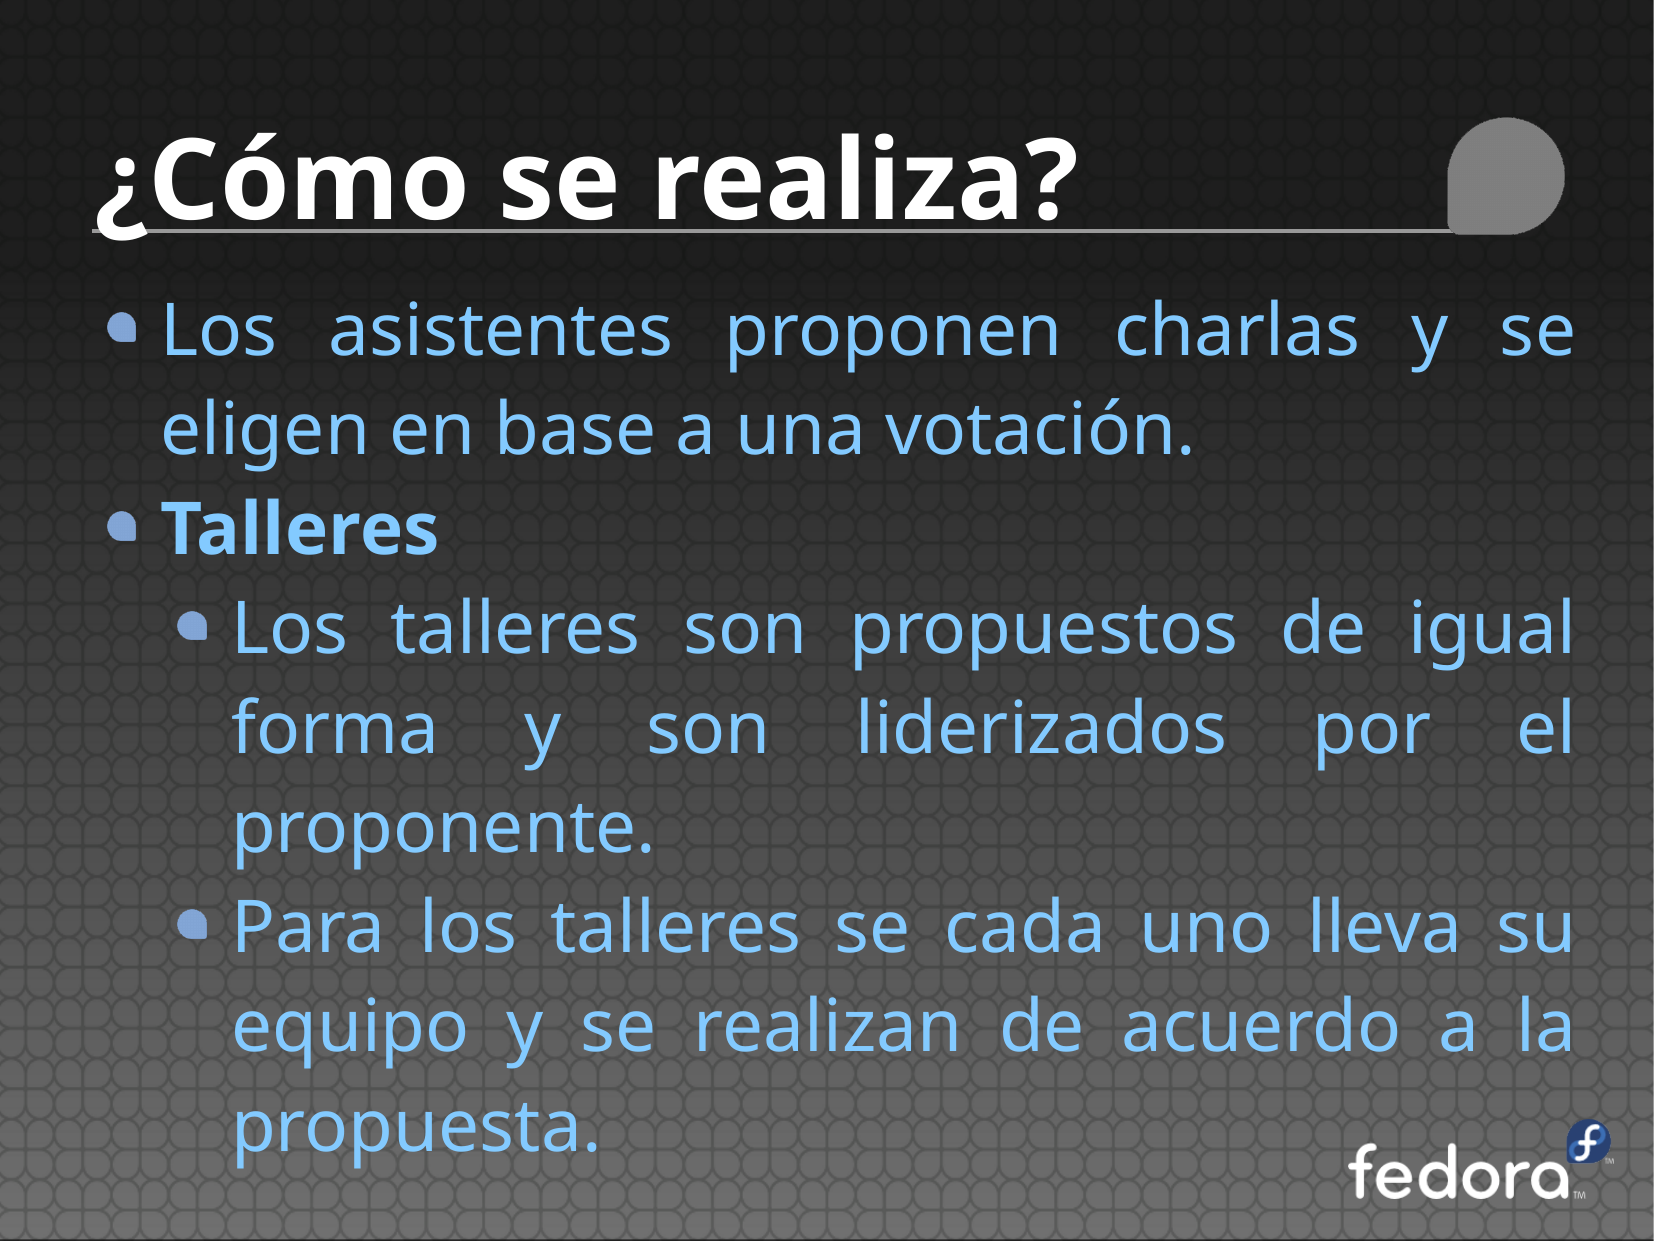

# ¿Cómo se realiza?
Los asistentes proponen charlas y se eligen en base a una votación.
Talleres
Los talleres son propuestos de igual forma y son liderizados por el proponente.
Para los talleres se cada uno lleva su equipo y se realizan de acuerdo a la propuesta.